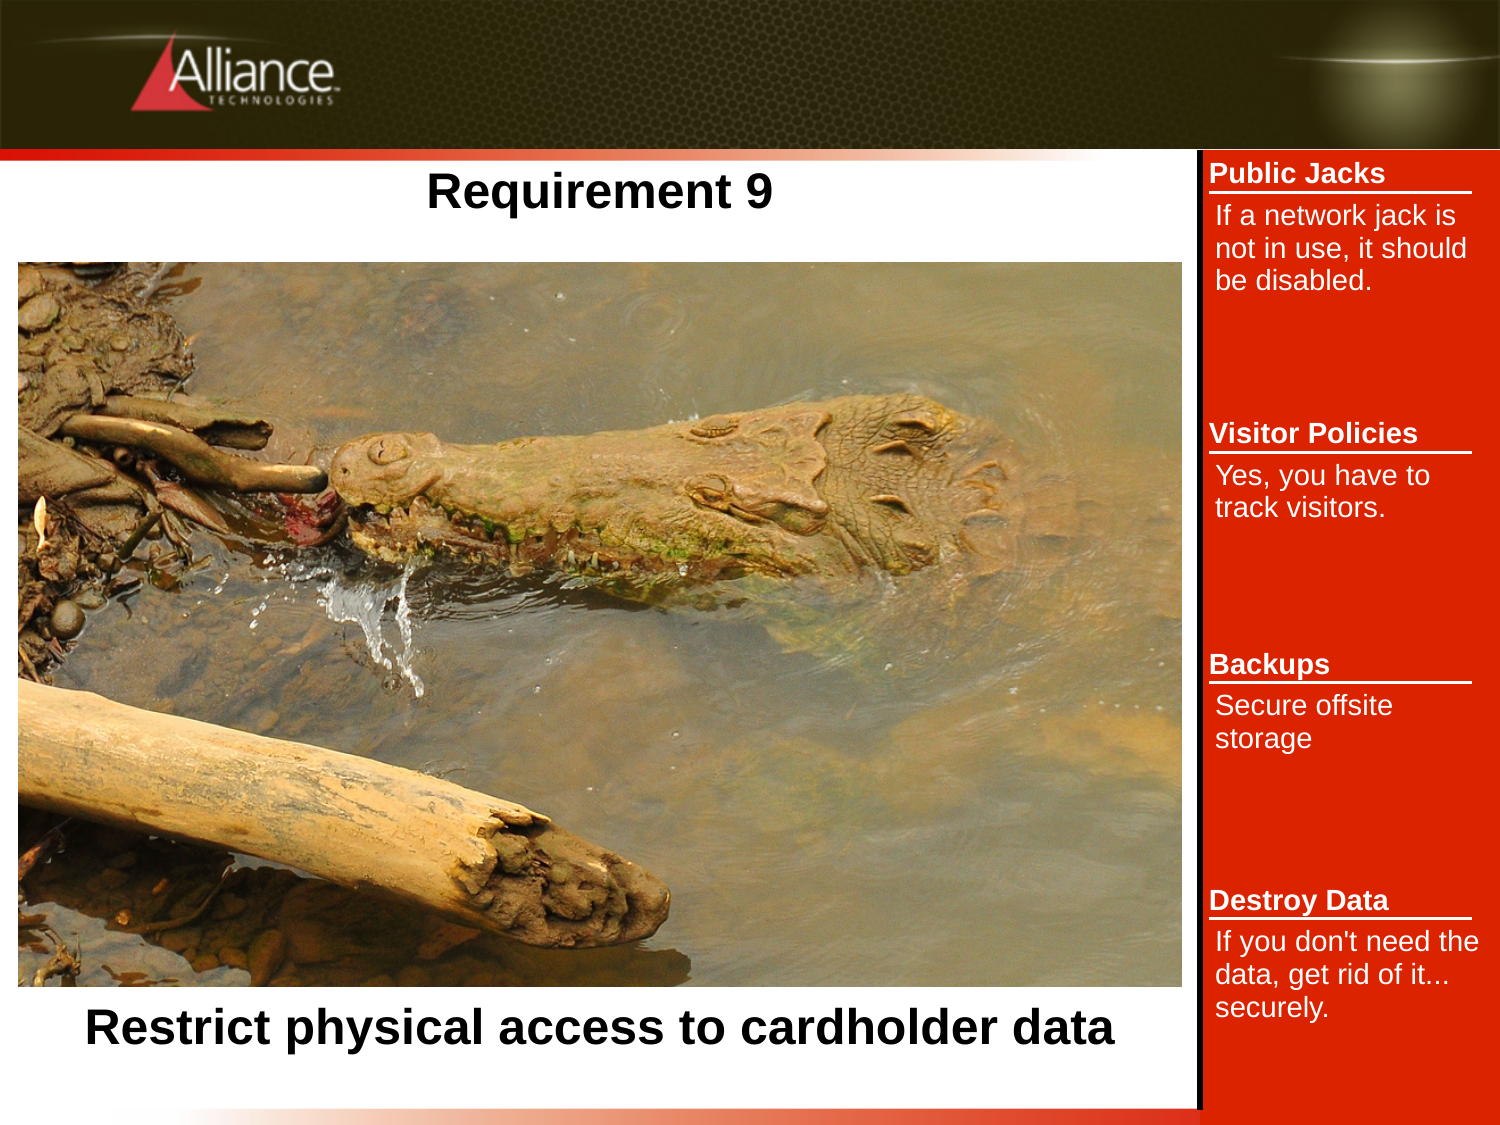

Public Jacks
Requirement 9
Restrict physical access to cardholder data
If a network jack is not in use, it should be disabled.
Visitor Policies
Yes, you have to track visitors.
Backups
Secure offsite storage
Destroy Data
If you don't need the data, get rid of it... securely.